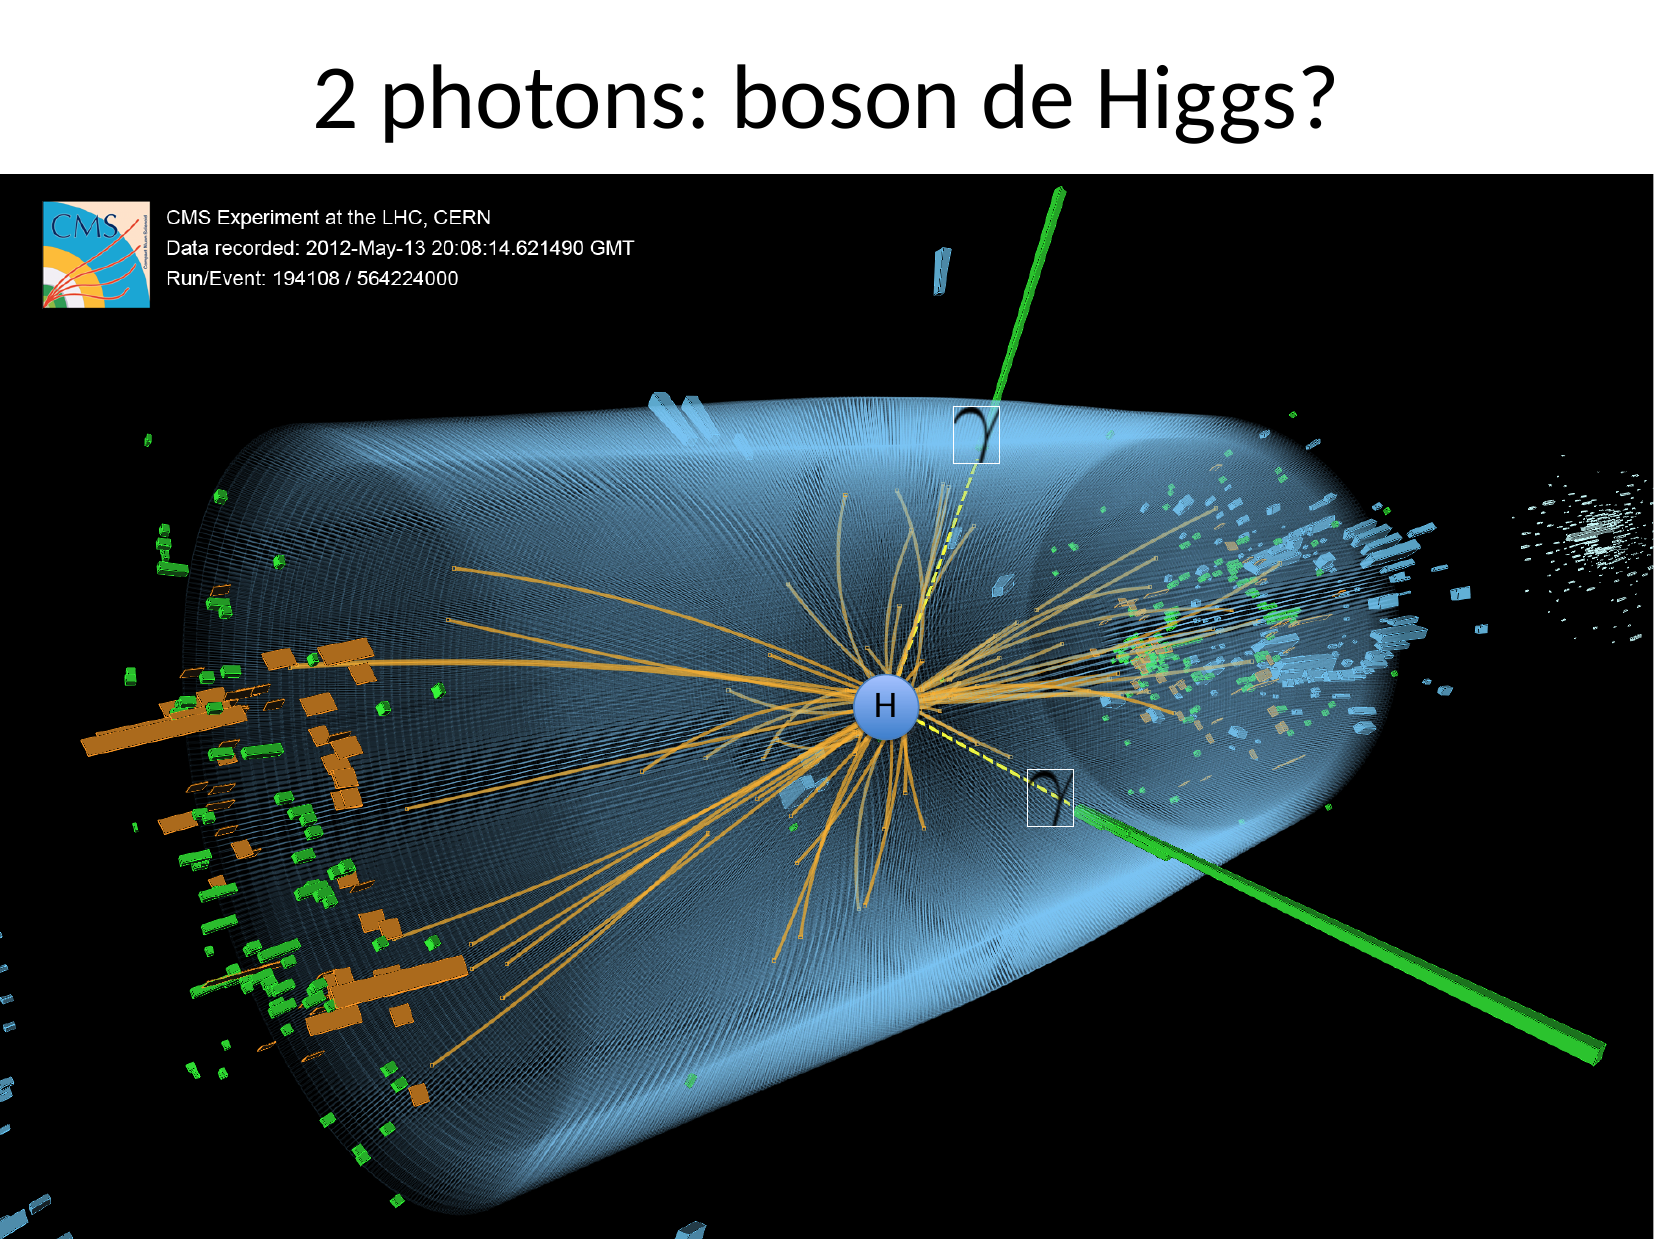

# 2 photons: boson de Higgs?
H